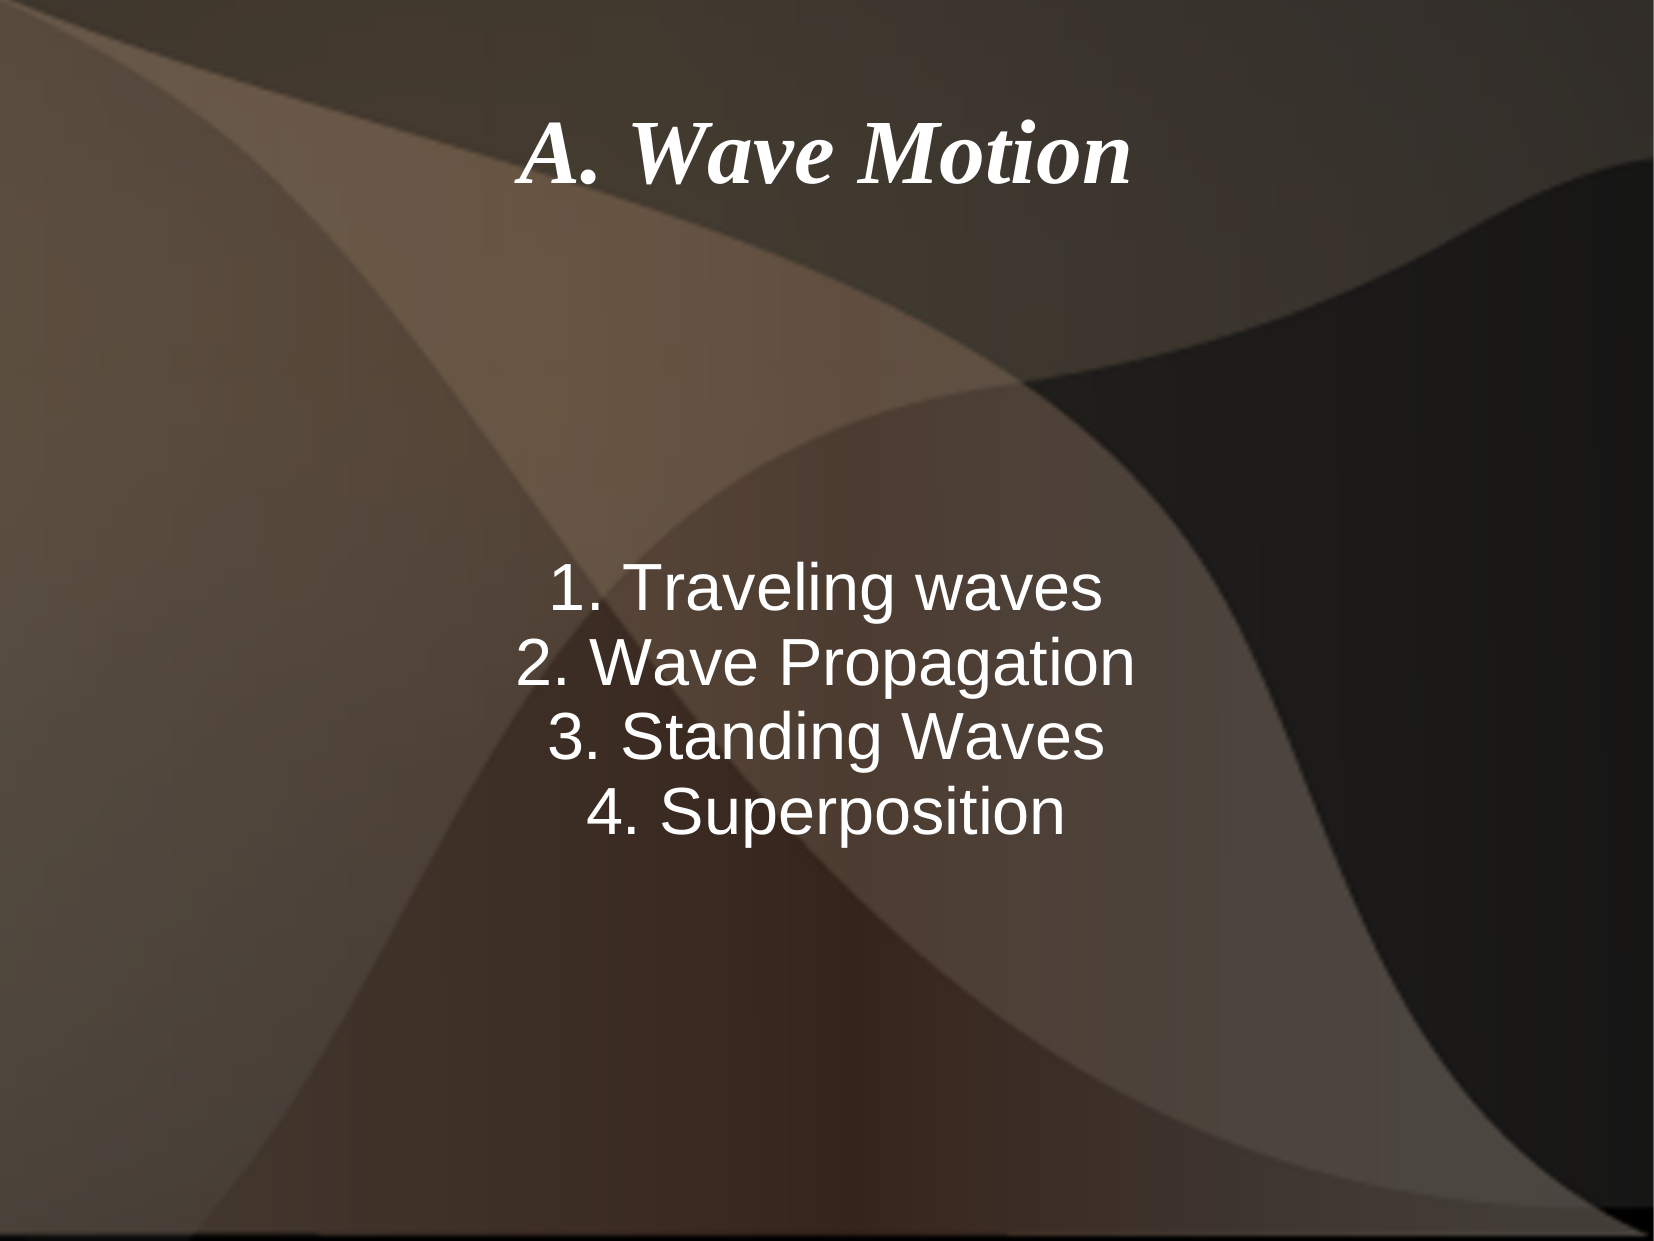

# A. Wave Motion
1. Traveling waves
2. Wave Propagation
3. Standing Waves
4. Superposition